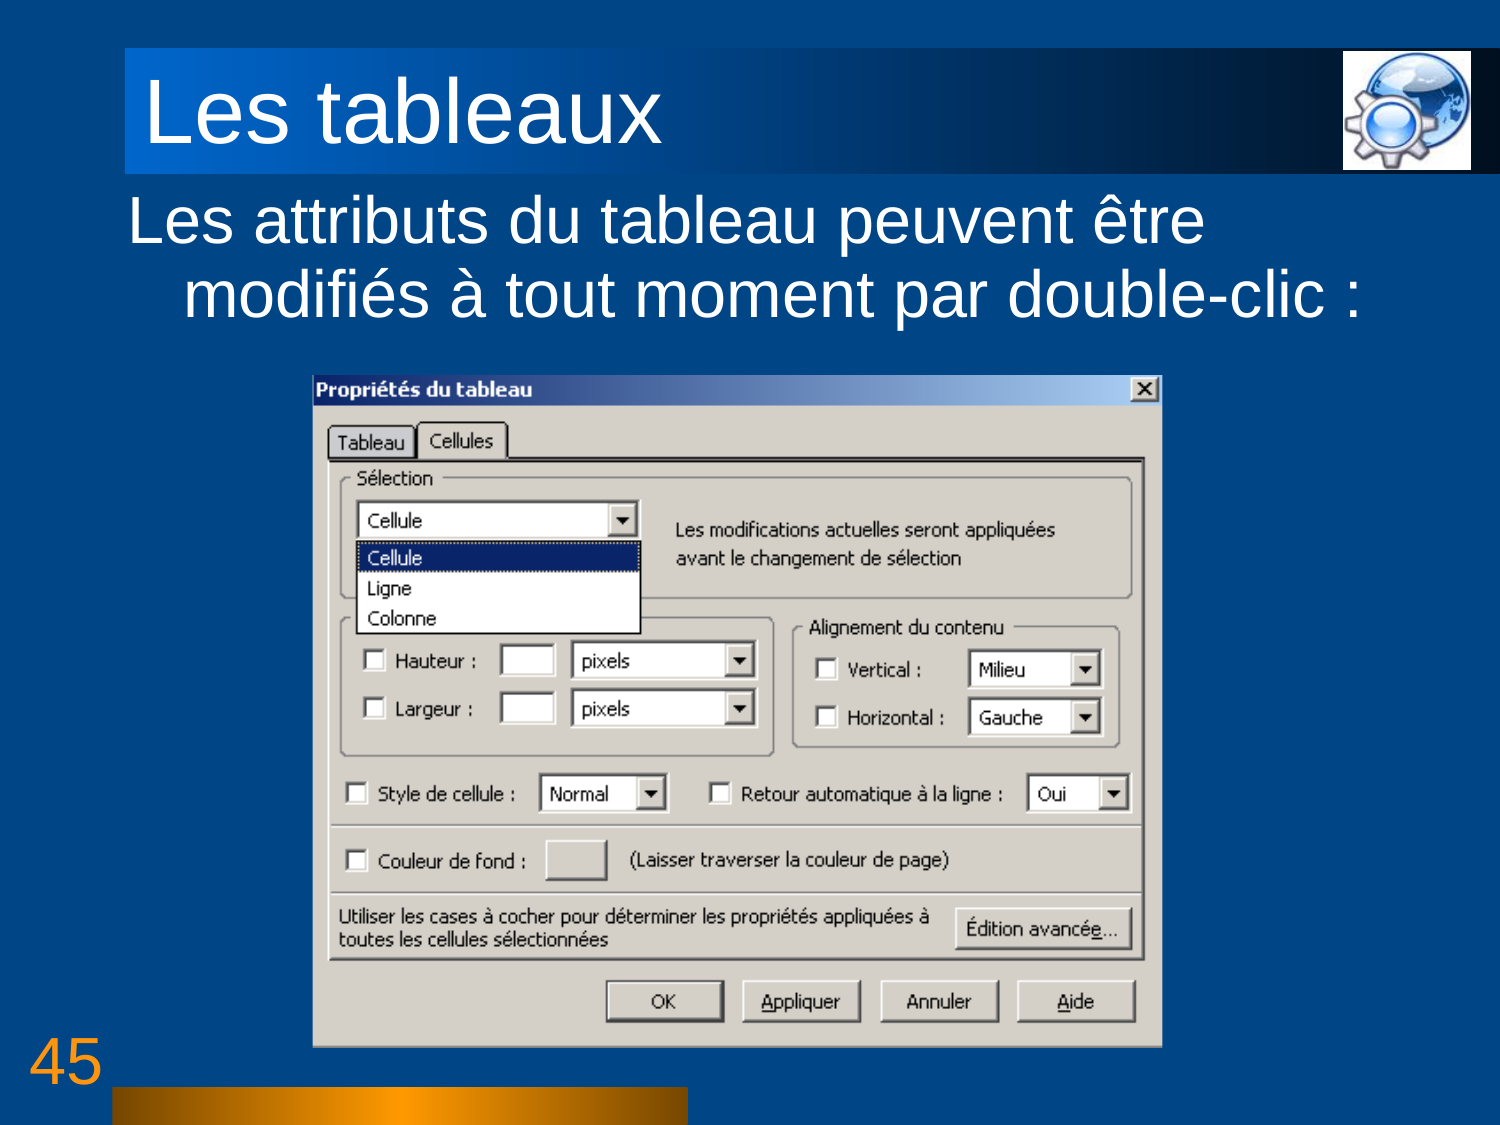

Les tableaux
# Les attributs du tableau peuvent être modifiés à tout moment par double-clic :